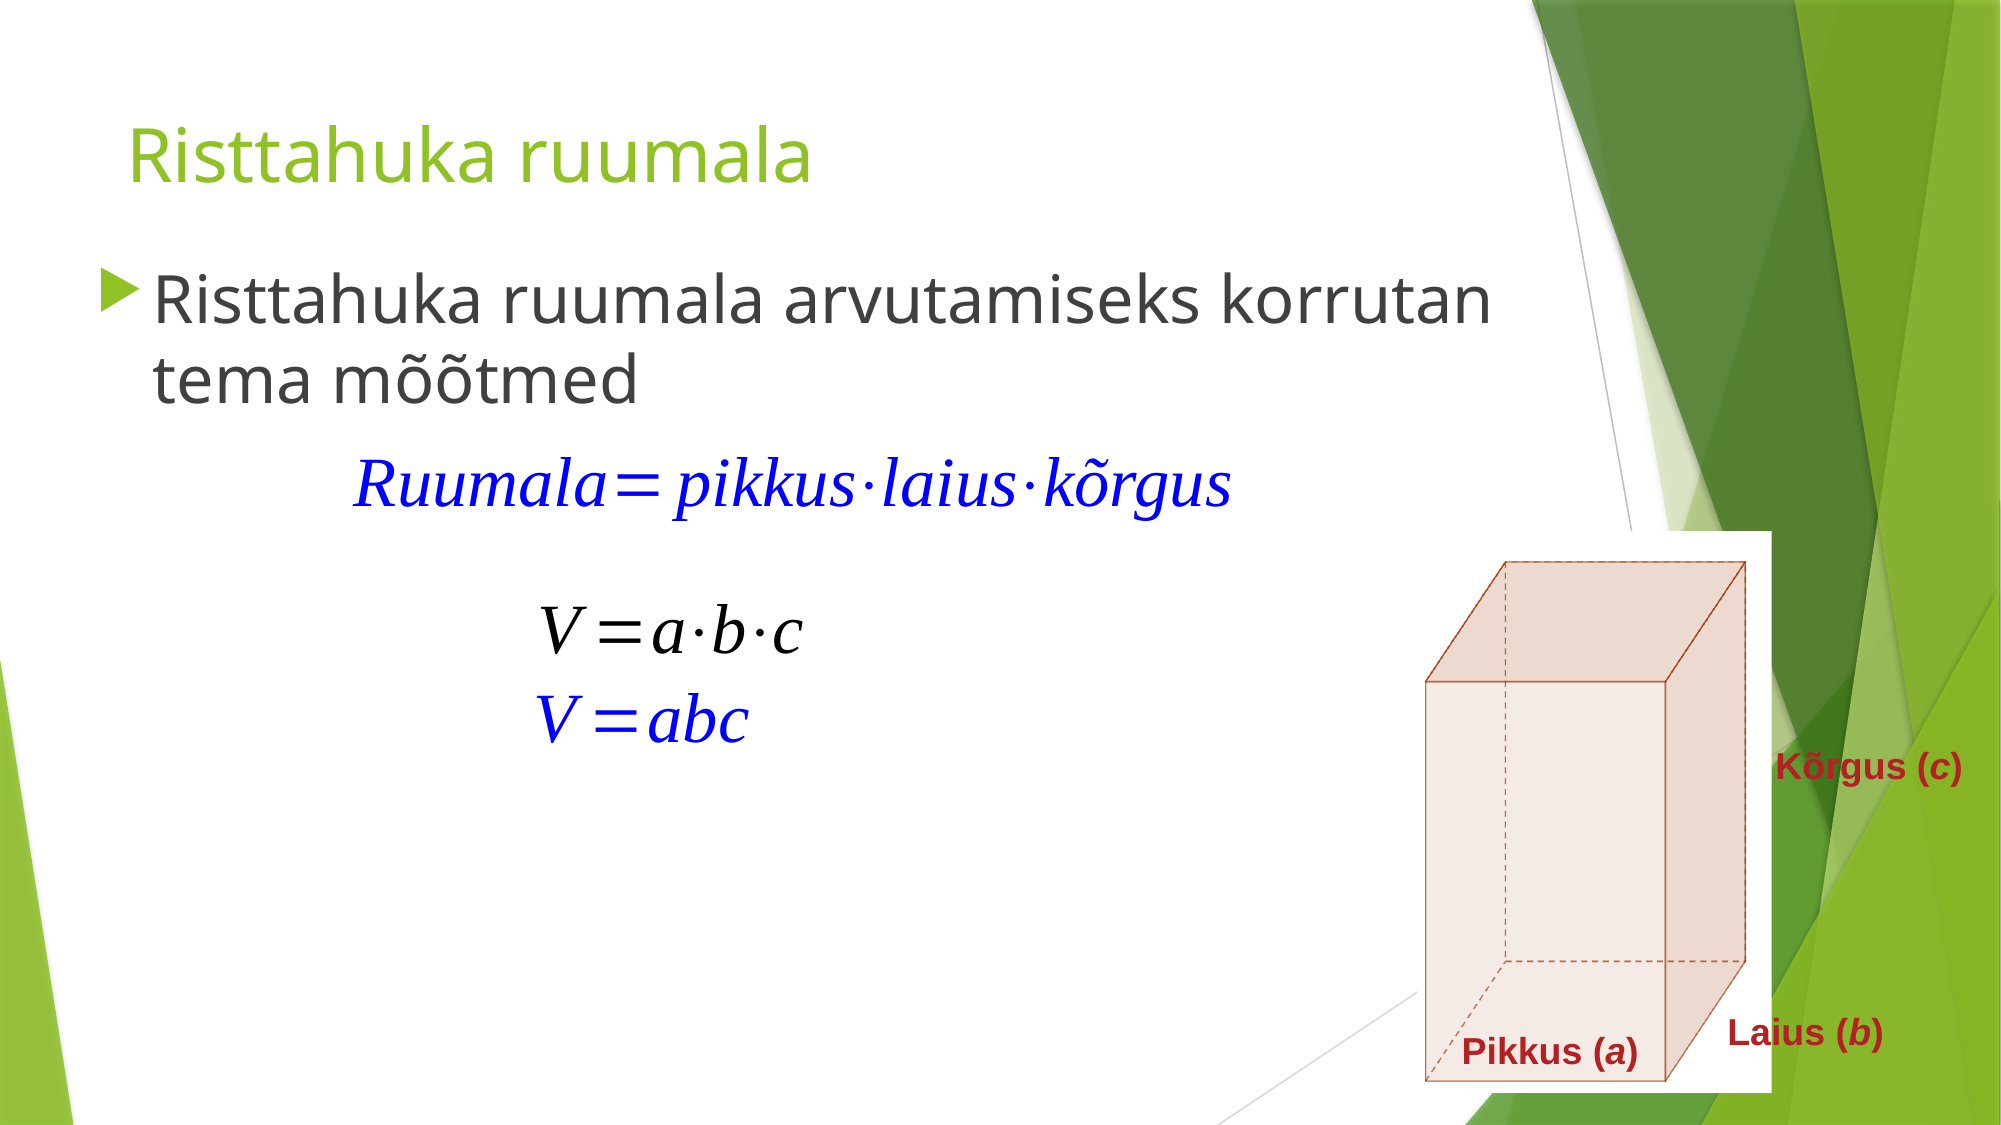

# Risttahuka ruumala
Risttahuka ruumala arvutamiseks korrutan tema mõõtmed
Kõrgus (c)
Laius (b)
Pikkus (a)